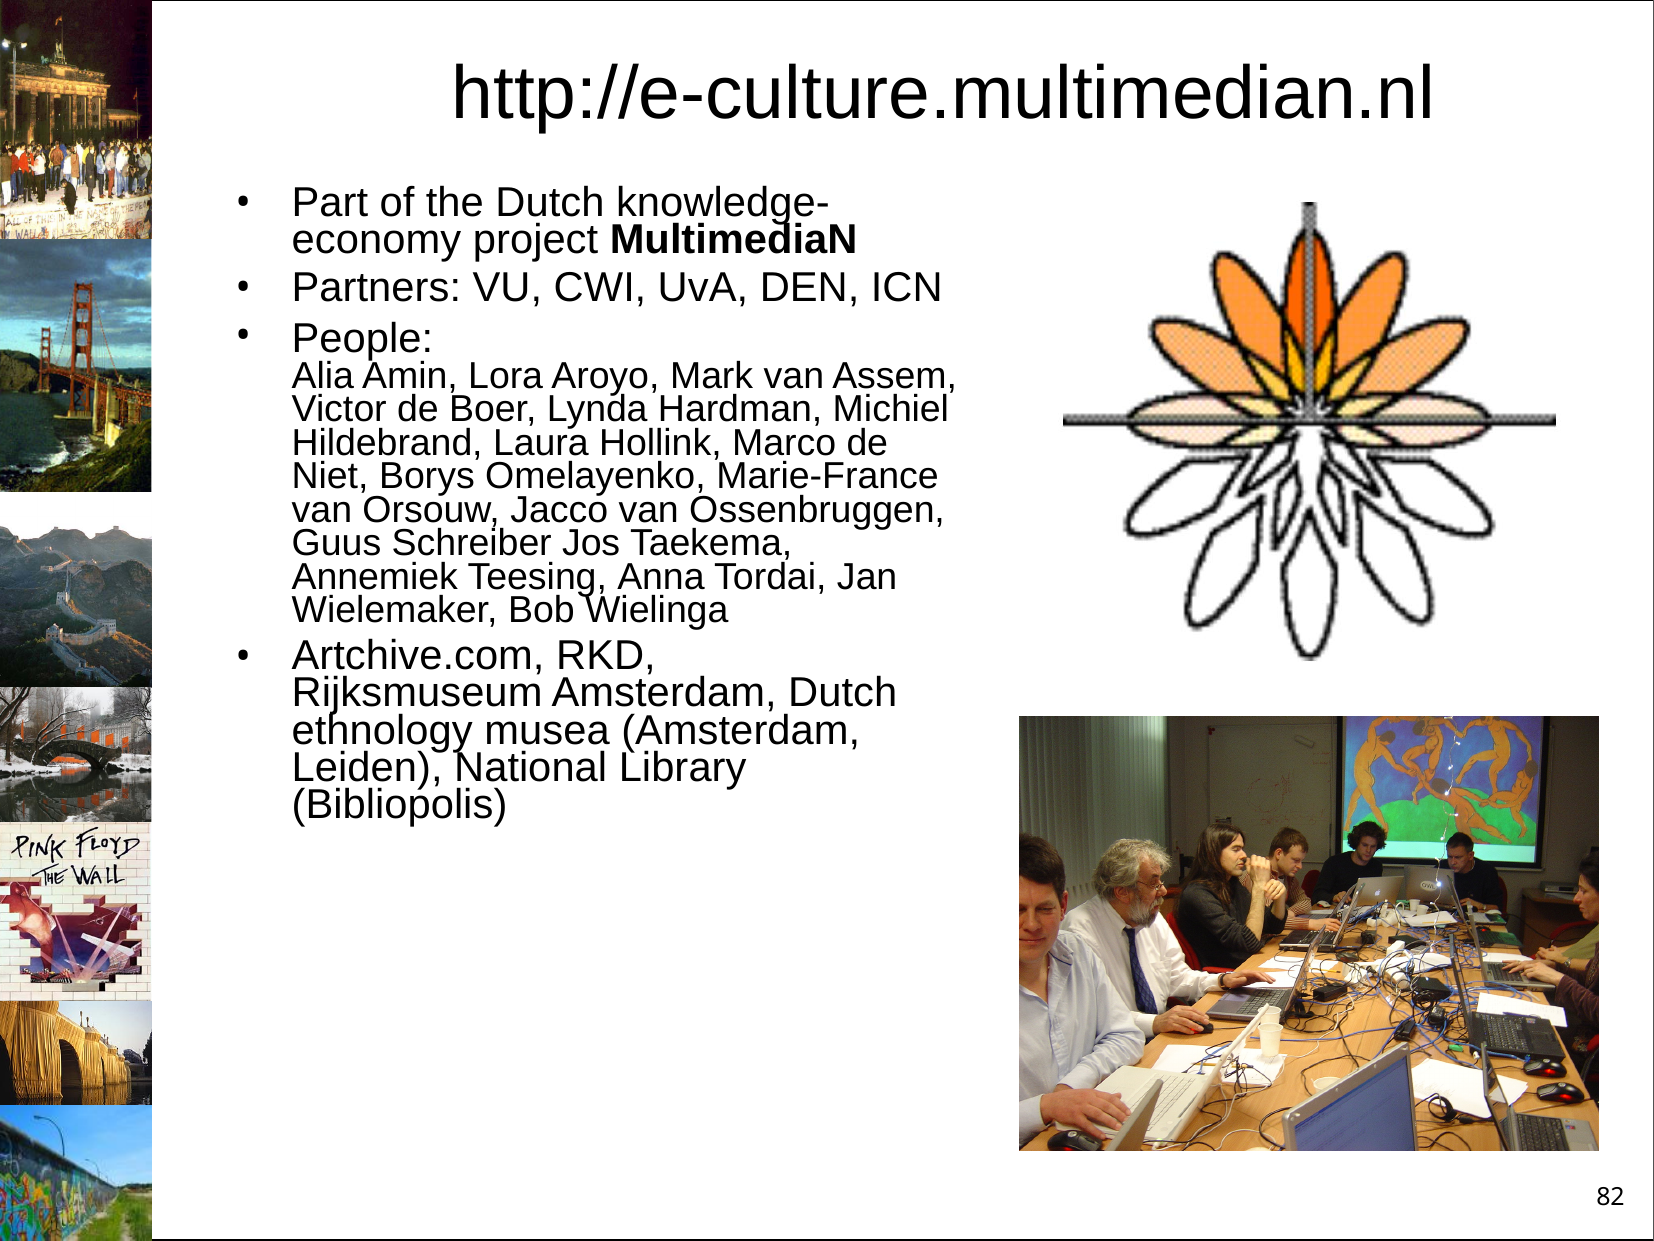

http://e-culture.multimedian.nl
# Part of the Dutch knowledge-economy project MultimediaN
Partners: VU, CWI, UvA, DEN, ICN
People:
Alia Amin, Lora Aroyo, Mark van Assem, Victor de Boer, Lynda Hardman, Michiel Hildebrand, Laura Hollink, Marco de Niet, Borys Omelayenko, Marie-France van Orsouw, Jacco van Ossenbruggen, Guus Schreiber Jos Taekema, Annemiek Teesing, Anna Tordai, Jan Wielemaker, Bob Wielinga
Artchive.com, RKD,
Rijksmuseum Amsterdam, Dutch ethnology musea (Amsterdam, Leiden), National Library (Bibliopolis)